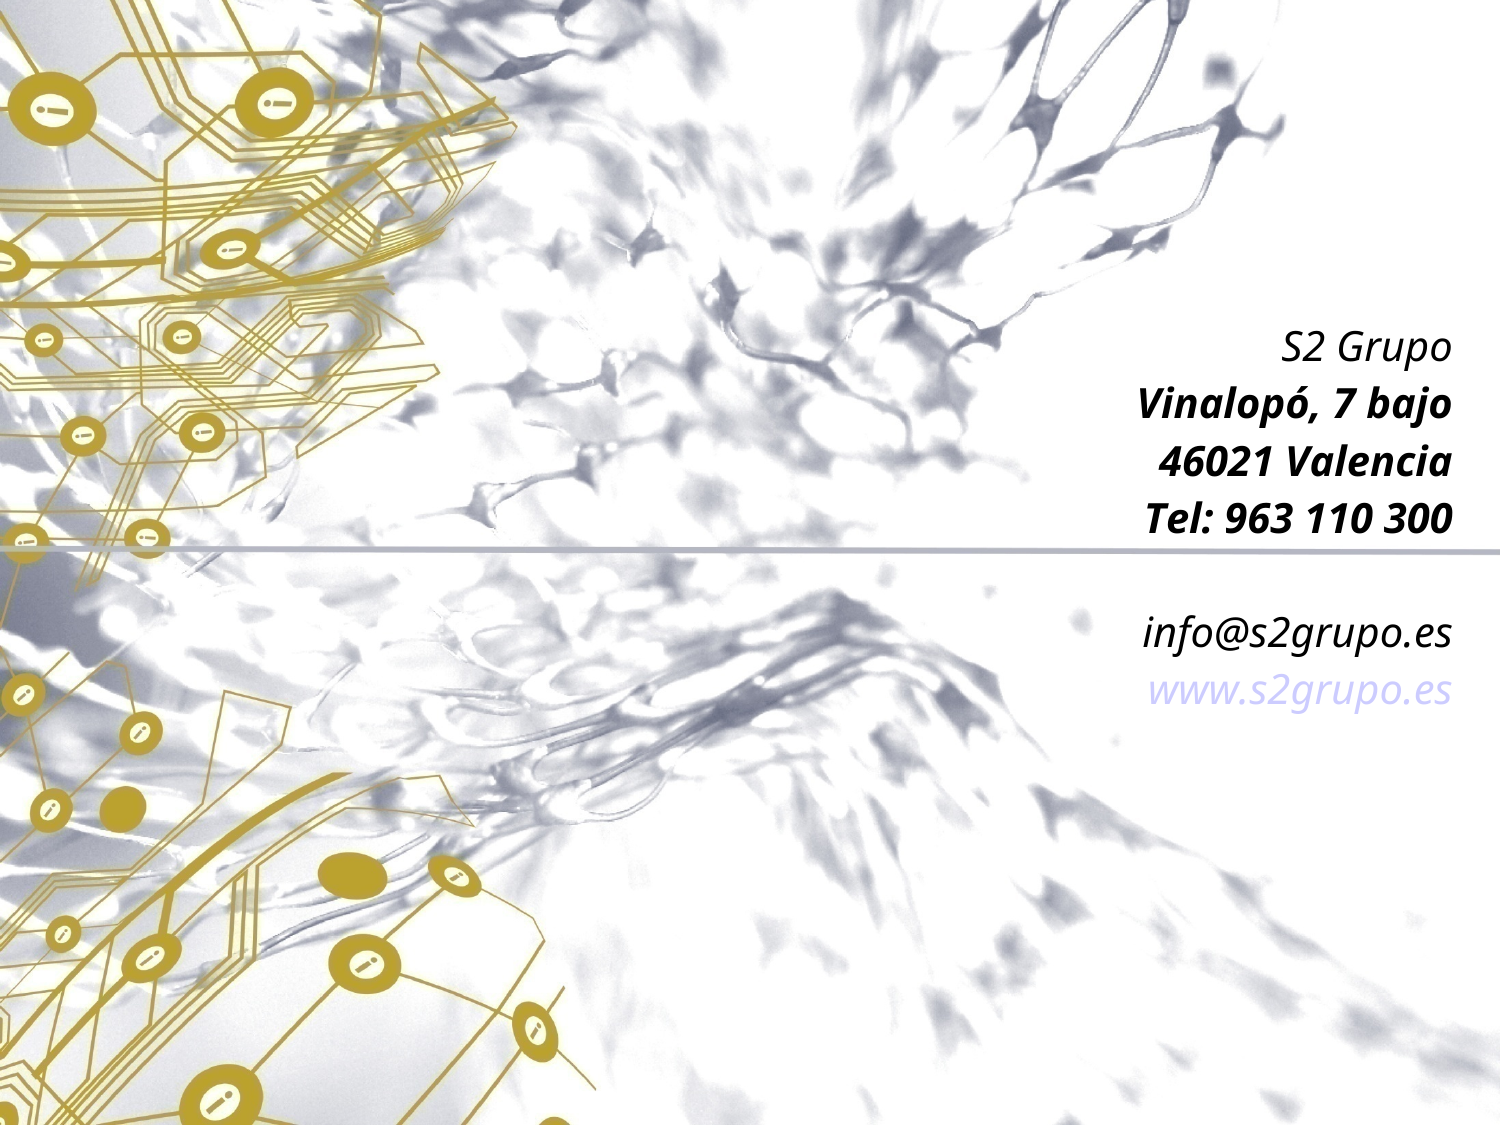

S2 Grupo
Vinalopó, 7 bajo
46021 Valencia
Tel: 963 110 300
info@s2grupo.es
www.s2grupo.es